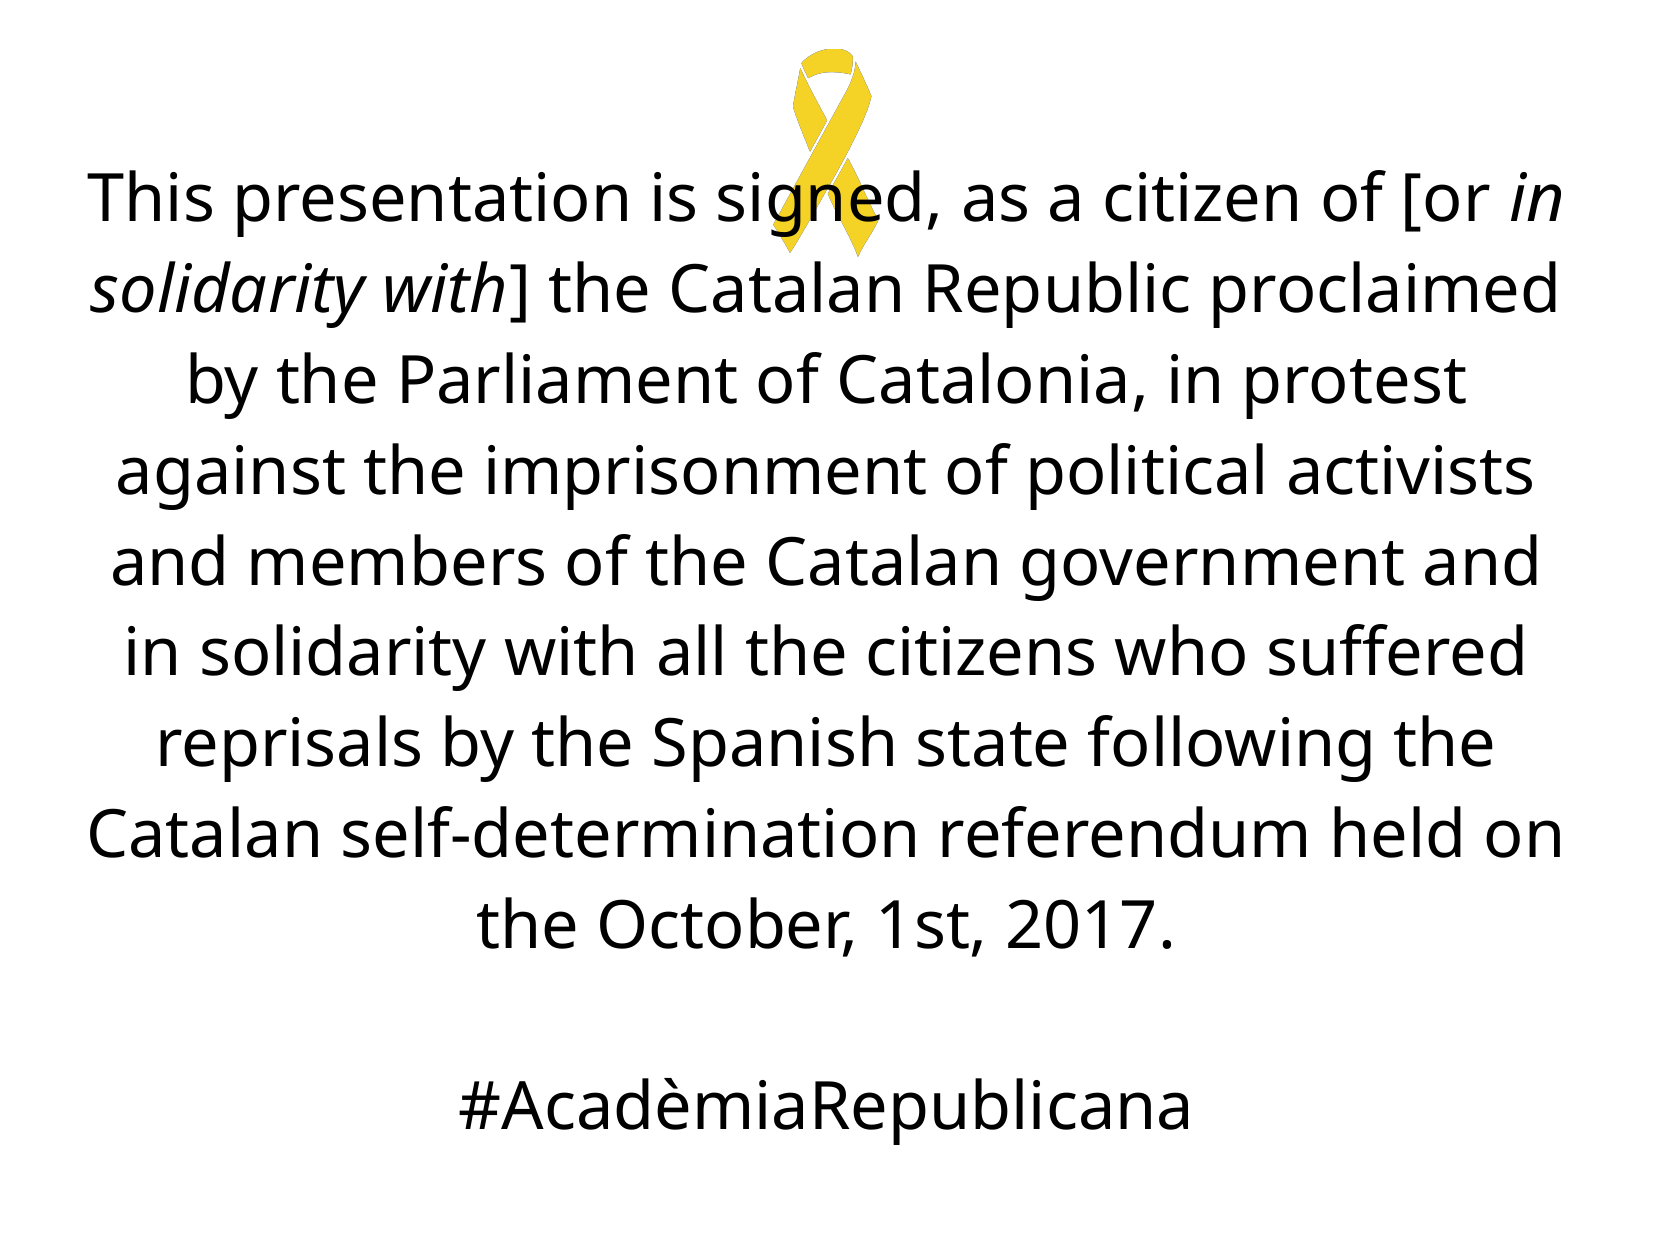

# This presentation is signed, as a citizen of [or in solidarity with] the Catalan Republic proclaimed by the Parliament of Catalonia, in protest against the imprisonment of political activists and members of the Catalan government and in solidarity with all the citizens who suffered reprisals by the Spanish state following the Catalan self-determination referendum held on the October, 1st, 2017.
#AcadèmiaRepublicana